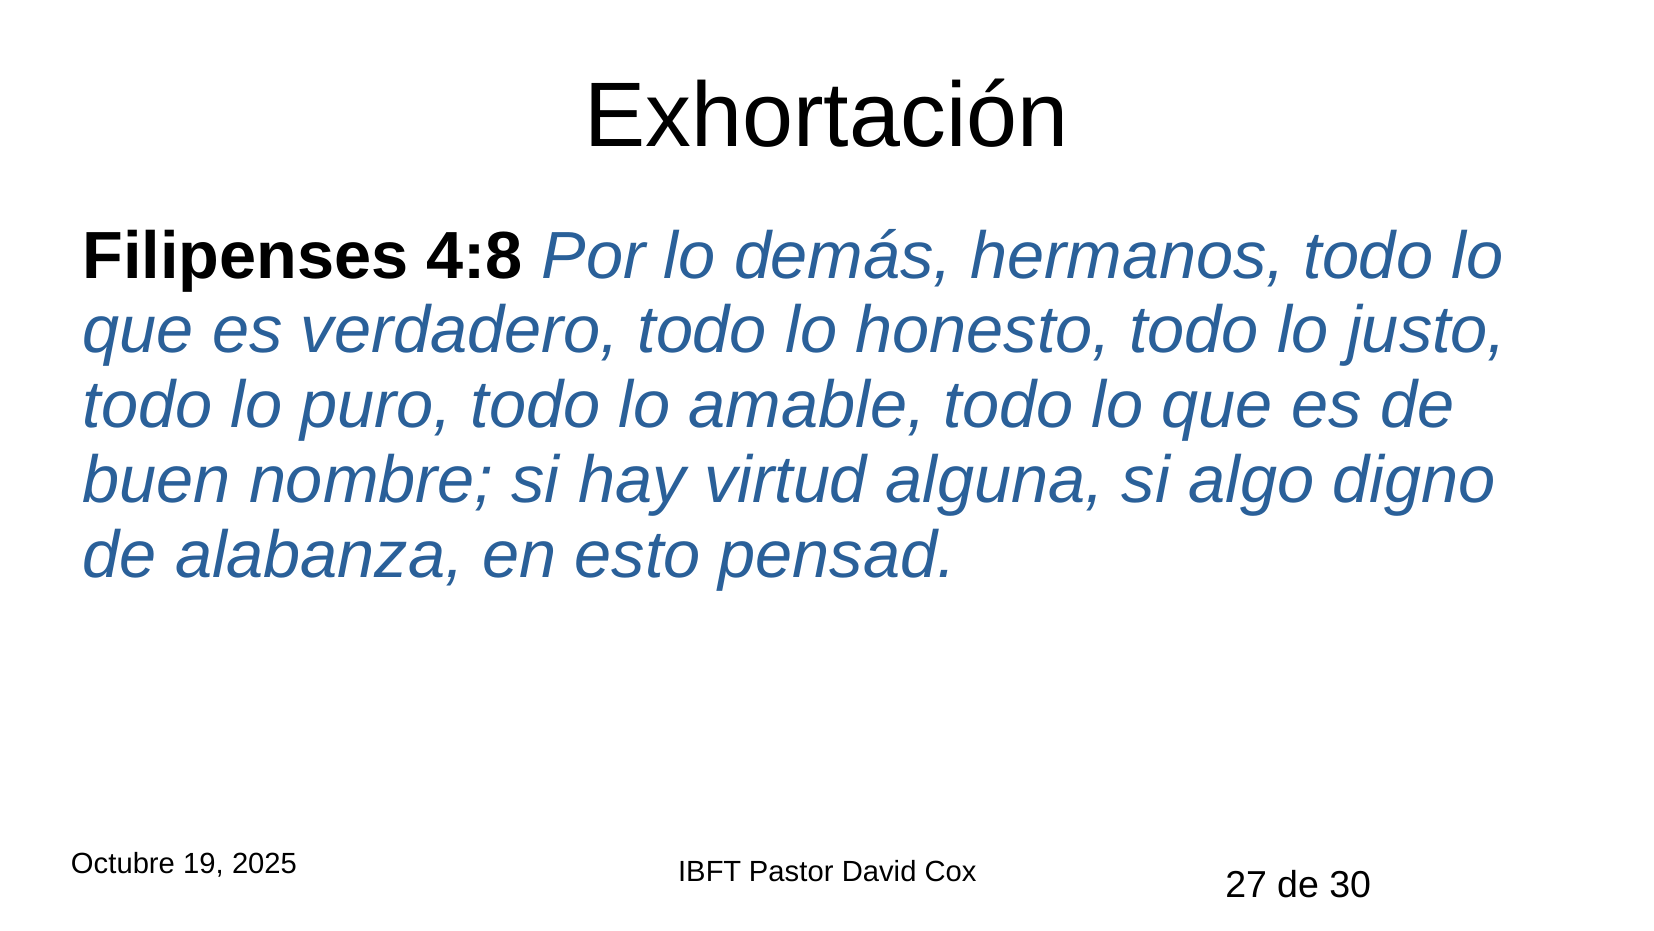

# Exhortación
Filipenses 4:8 Por lo demás, hermanos, todo lo que es verdadero, todo lo honesto, todo lo justo, todo lo puro, todo lo amable, todo lo que es de buen nombre; si hay virtud alguna, si algo digno de alabanza, en esto pensad.
Octubre 19, 2025
IBFT Pastor David Cox
 de 30